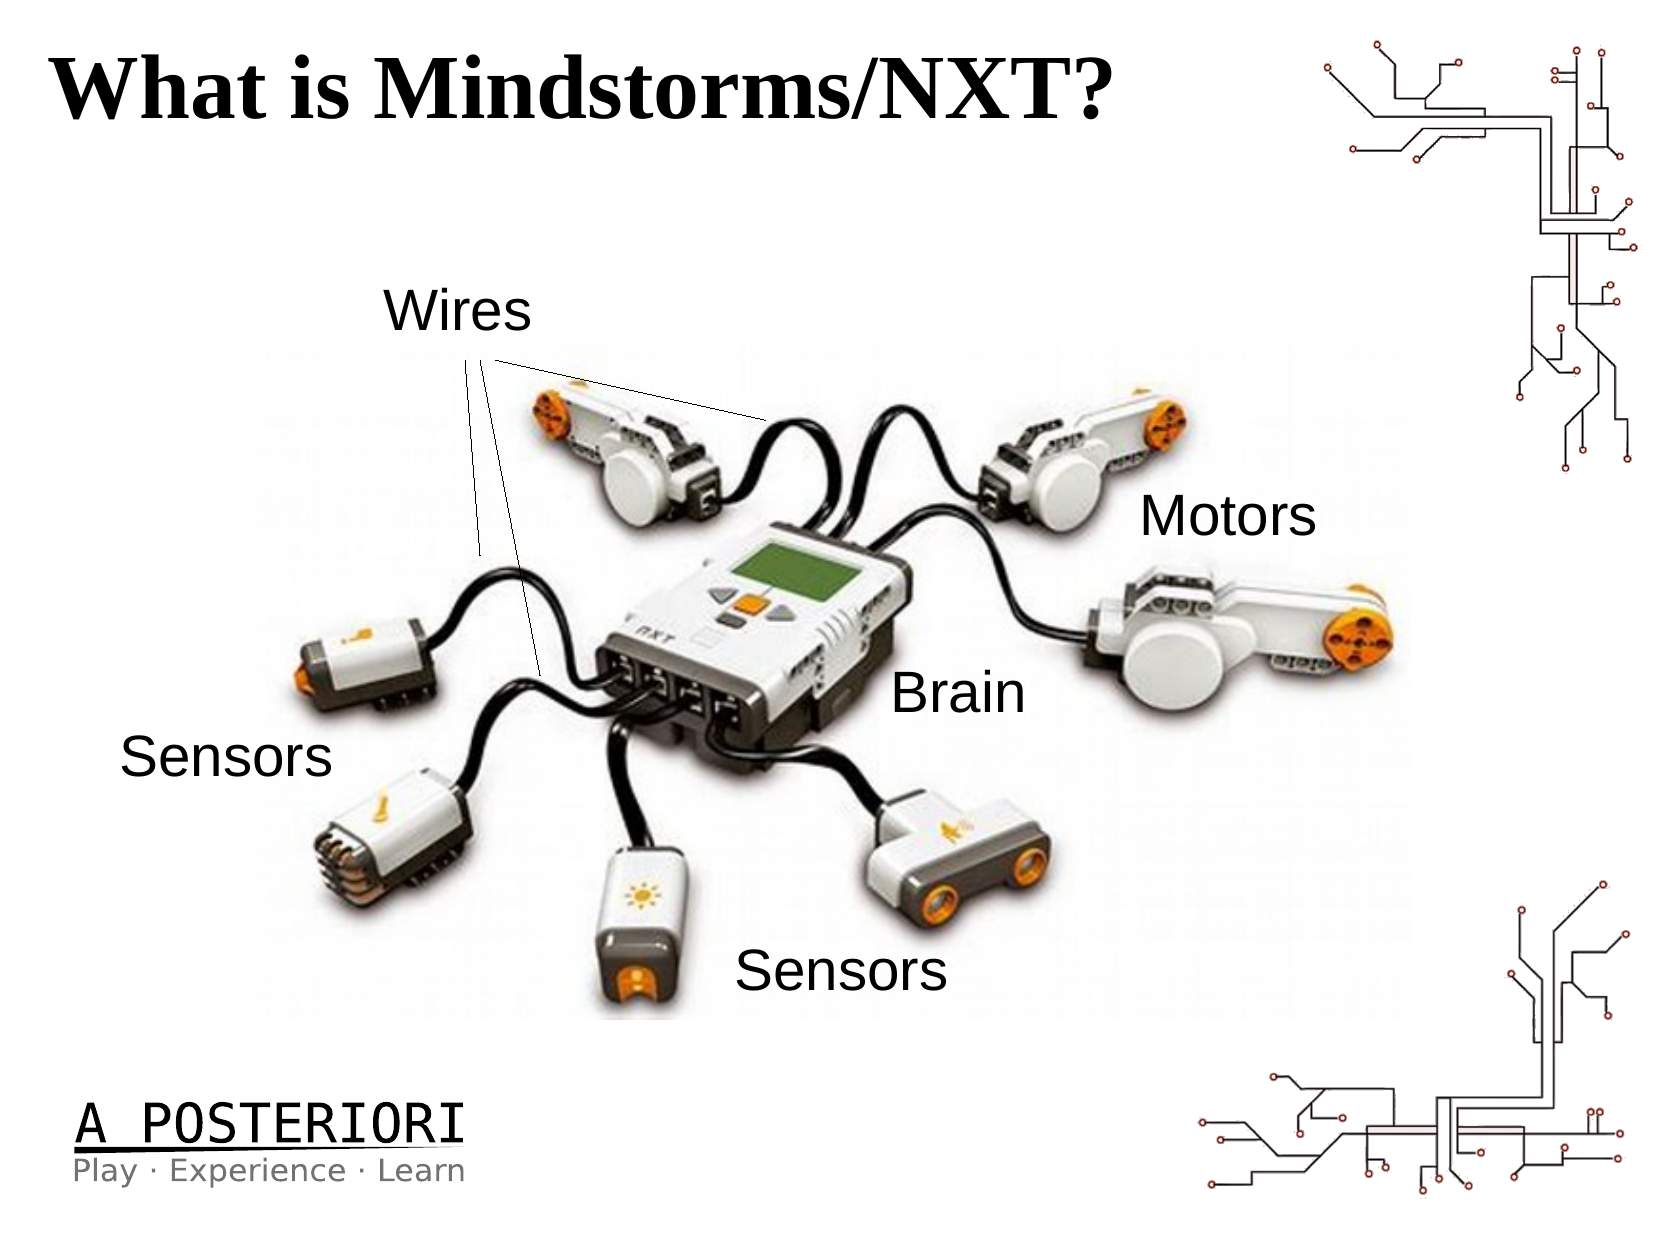

# What is Mindstorms/NXT?
Wires
Motors
Brain
Sensors
Sensors